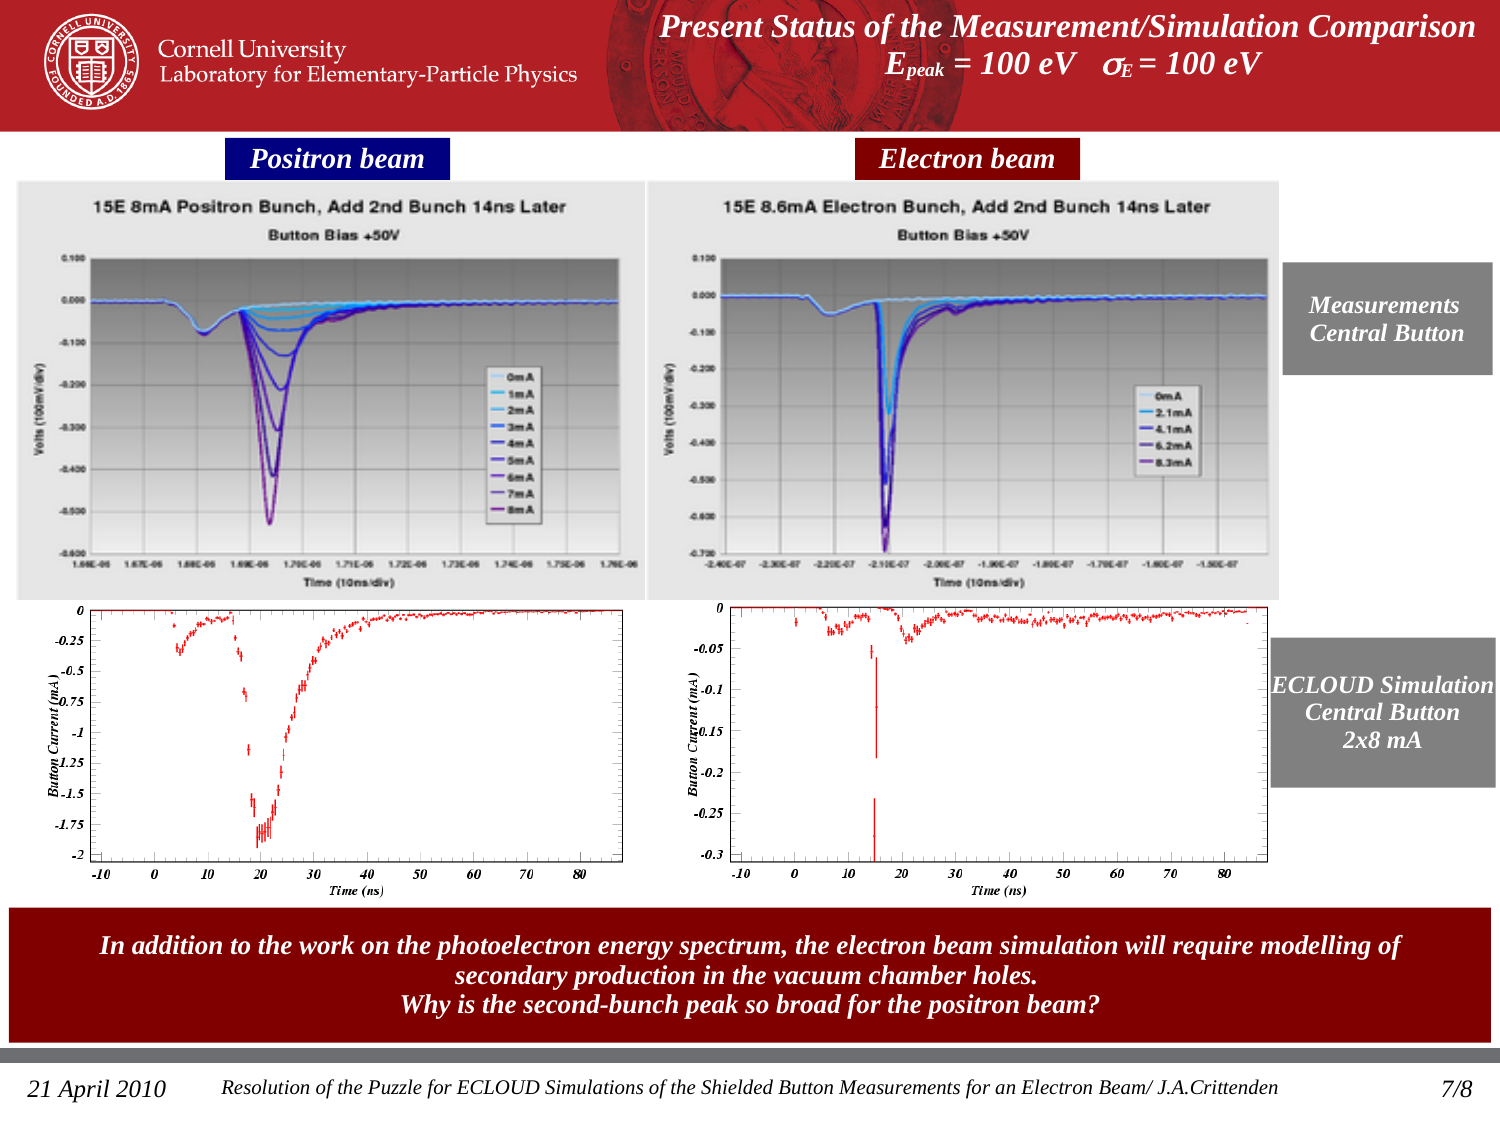

Present Status of the Measurement/Simulation Comparison
 Epeak = 100 eV sE = 100 eV
Positron beam
Electron beam
Measurements
Central Button
ECLOUD Simulation
Central Button
2x8 mA
In addition to the work on the photoelectron energy spectrum, the electron beam simulation will require modelling of
secondary production in the vacuum chamber holes.
Why is the second-bunch peak so broad for the positron beam?